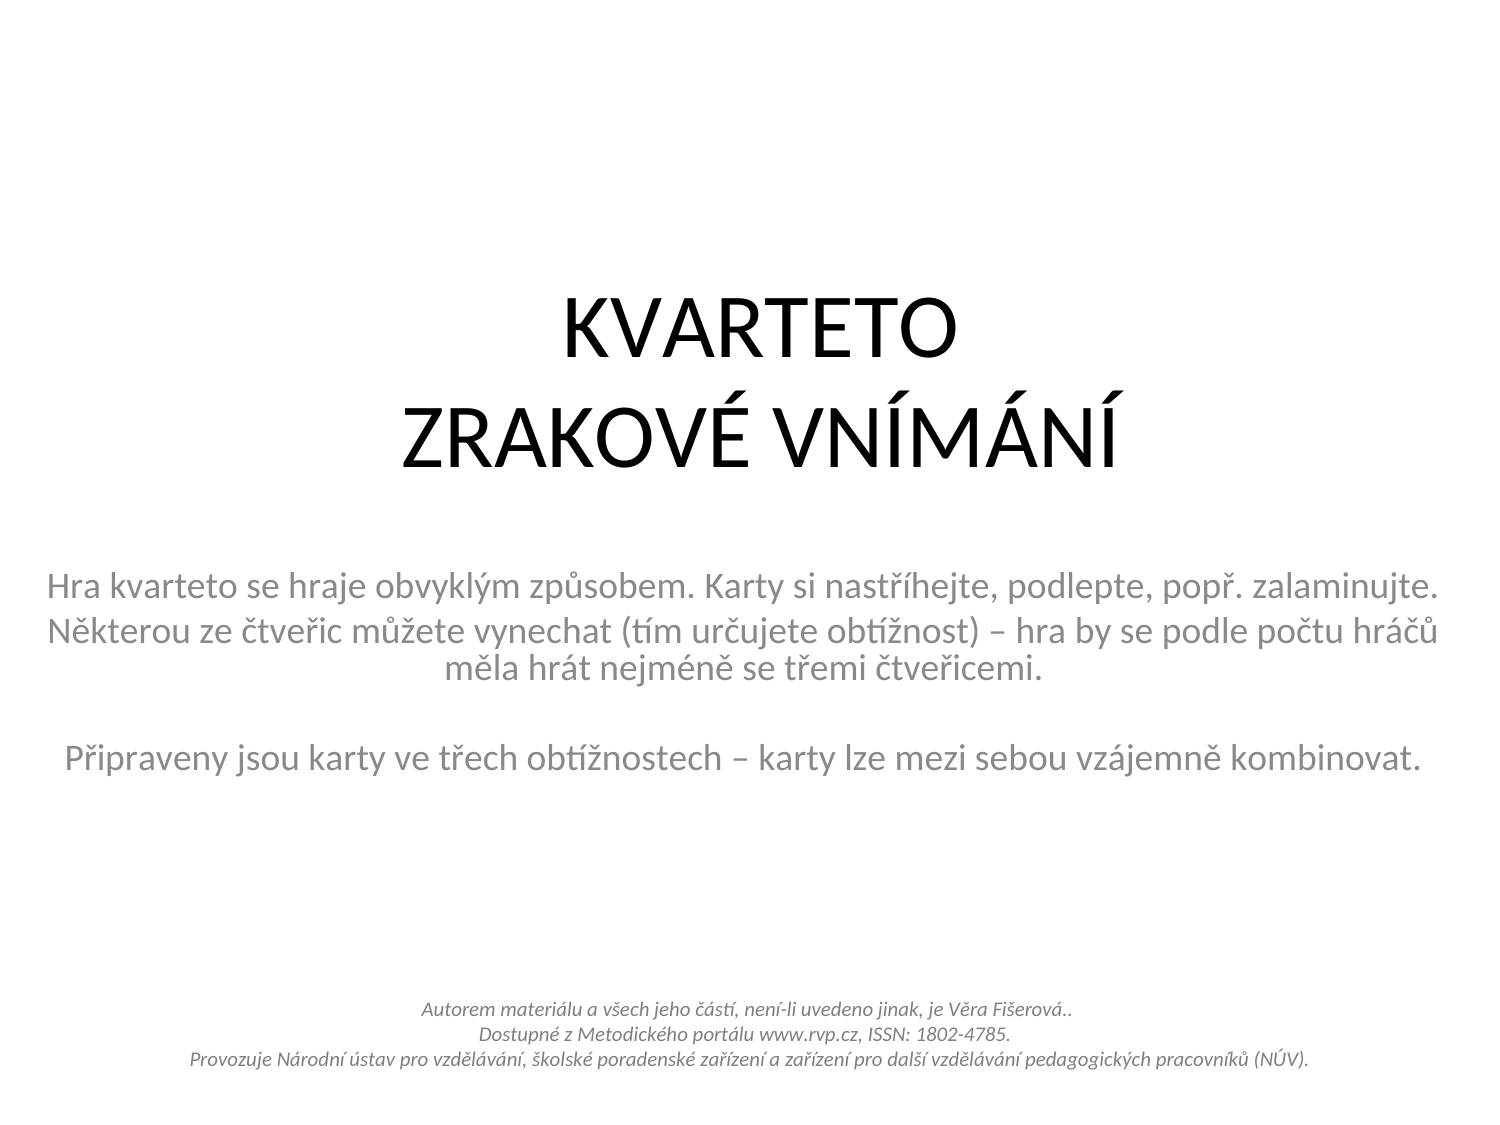

# KVARTETO ZRAKOVÉ VNÍMÁNÍ
Hra kvarteto se hraje obvyklým způsobem. Karty si nastříhejte, podlepte, popř. zalaminujte.
Některou ze čtveřic můžete vynechat (tím určujete obtížnost) – hra by se podle počtu hráčů měla hrát nejméně se třemi čtveřicemi.
Připraveny jsou karty ve třech obtížnostech – karty lze mezi sebou vzájemně kombinovat.
Autorem materiálu a všech jeho částí, není-li uvedeno jinak, je Věra Fišerová..
Dostupné z Metodického portálu www.rvp.cz, ISSN: 1802-4785.  
Provozuje Národní ústav pro vzdělávání, školské poradenské zařízení a zařízení pro další vzdělávání pedagogických pracovníků (NÚV).